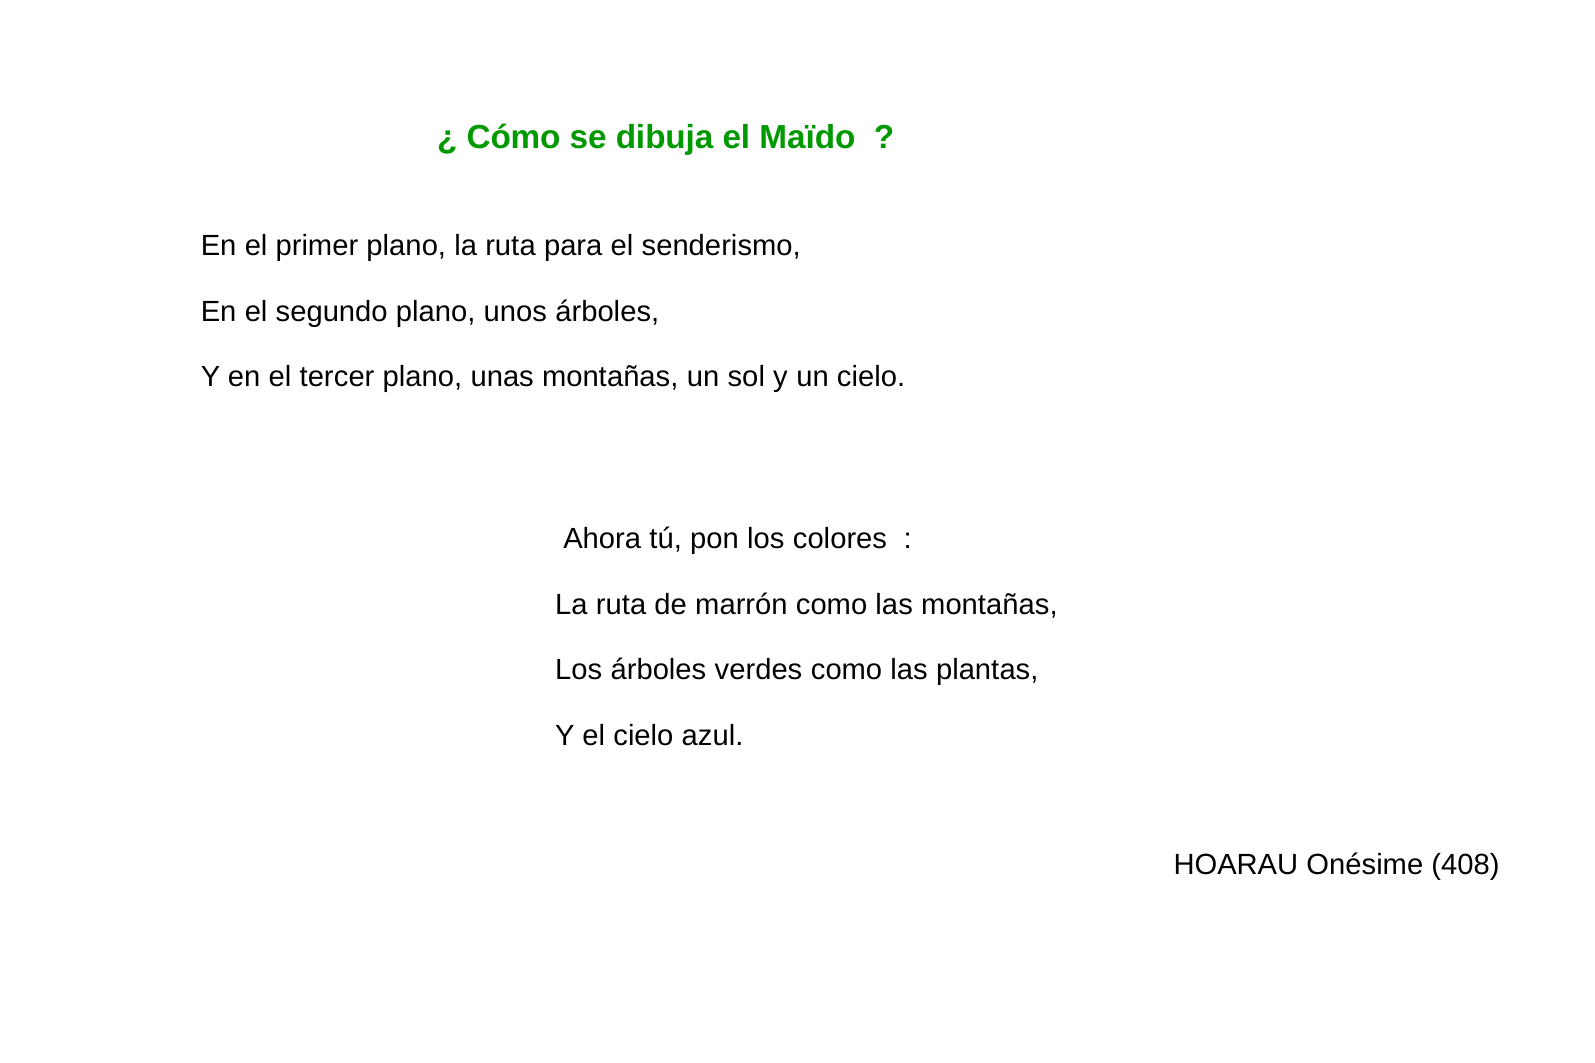

# ¿ Cómo se dibuja el Maïdo  ?
 	En el primer plano, la ruta para el senderismo,
 	En el segundo plano, unos árboles,
 	Y en el tercer plano, unas montañas, un sol y un cielo.
 			 Ahora tú, pon los colores  :
 				La ruta de marrón como las montañas,
 			Los árboles verdes como las plantas,
 			Y el cielo azul.
HOARAU Onésime (408)